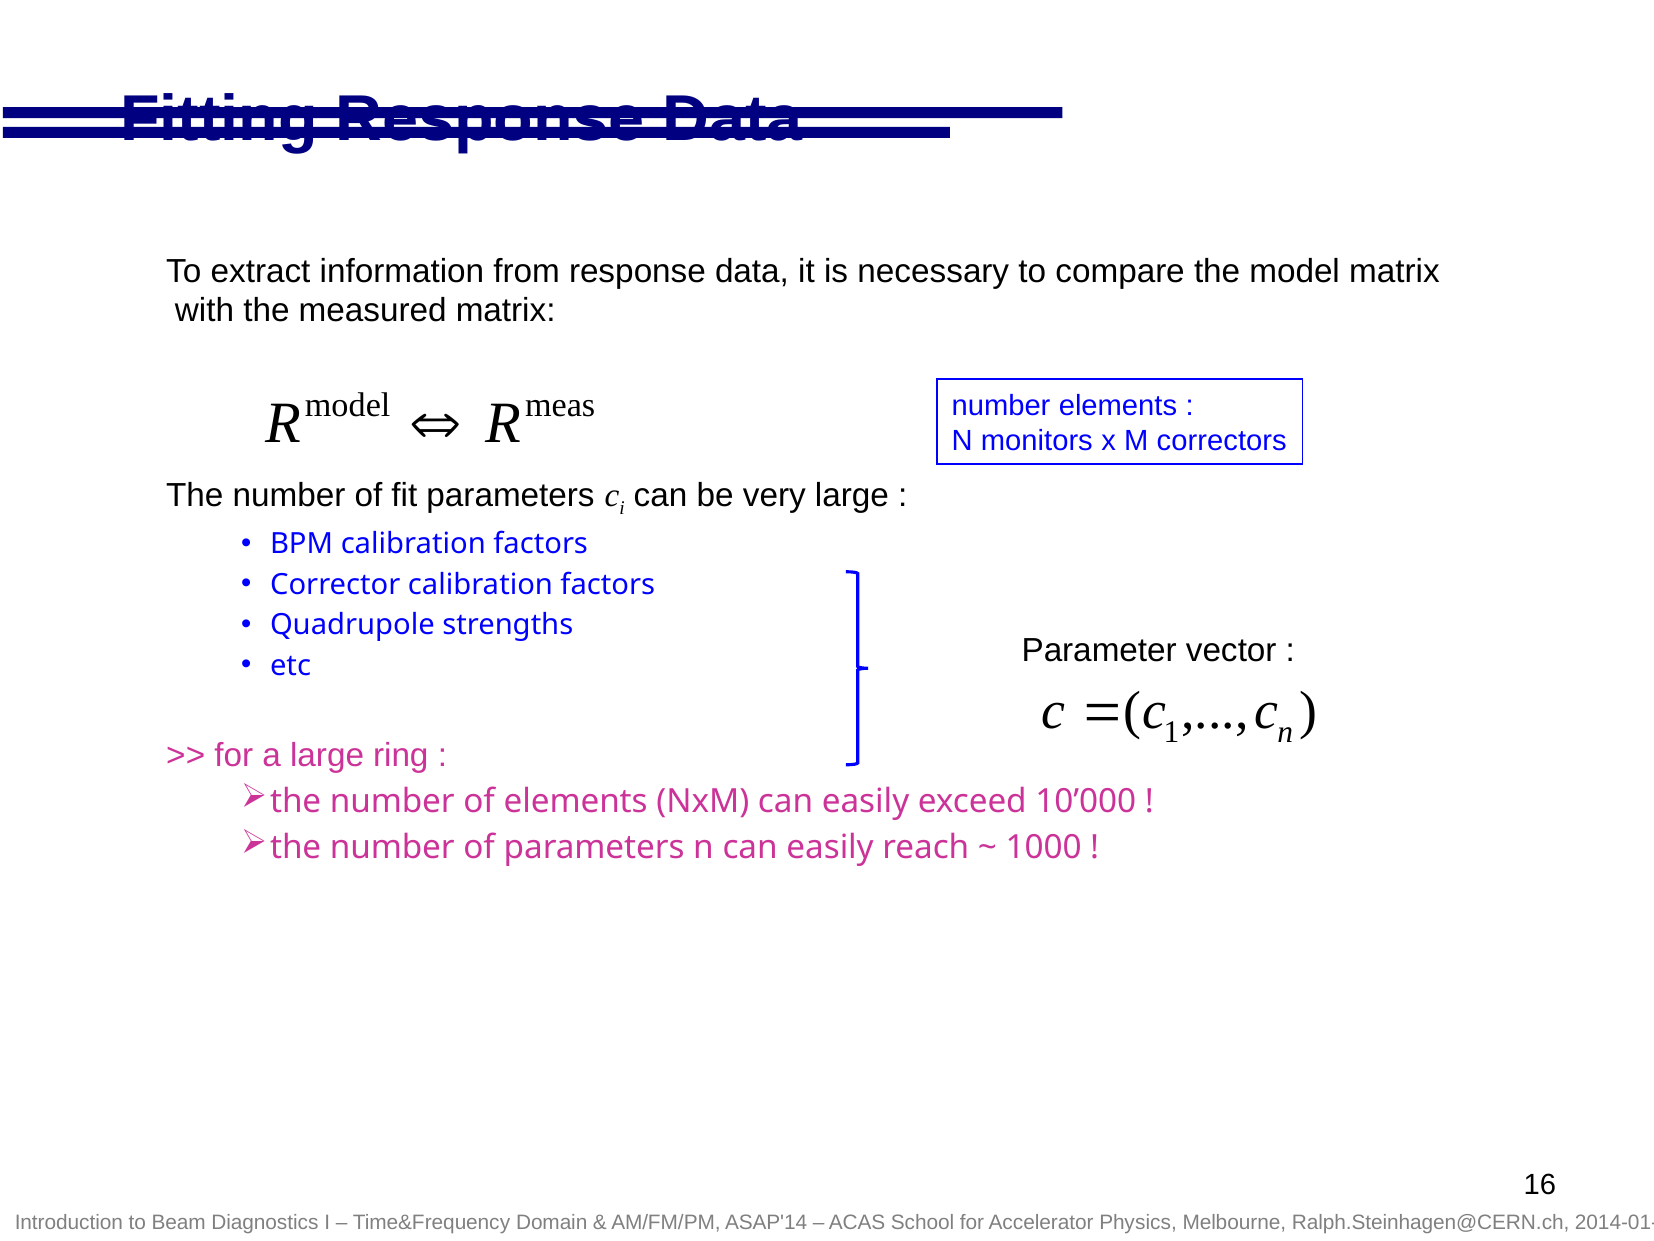

# Fitting Response Data
To extract information from response data, it is necessary to compare the model matrix with the measured matrix:
The number of fit parameters ci can be very large :
BPM calibration factors
Corrector calibration factors
Quadrupole strengths
etc
>> for a large ring :
the number of elements (NxM) can easily exceed 10’000 !
the number of parameters n can easily reach ~ 1000 !
number elements :
N monitors x M correctors
Parameter vector :